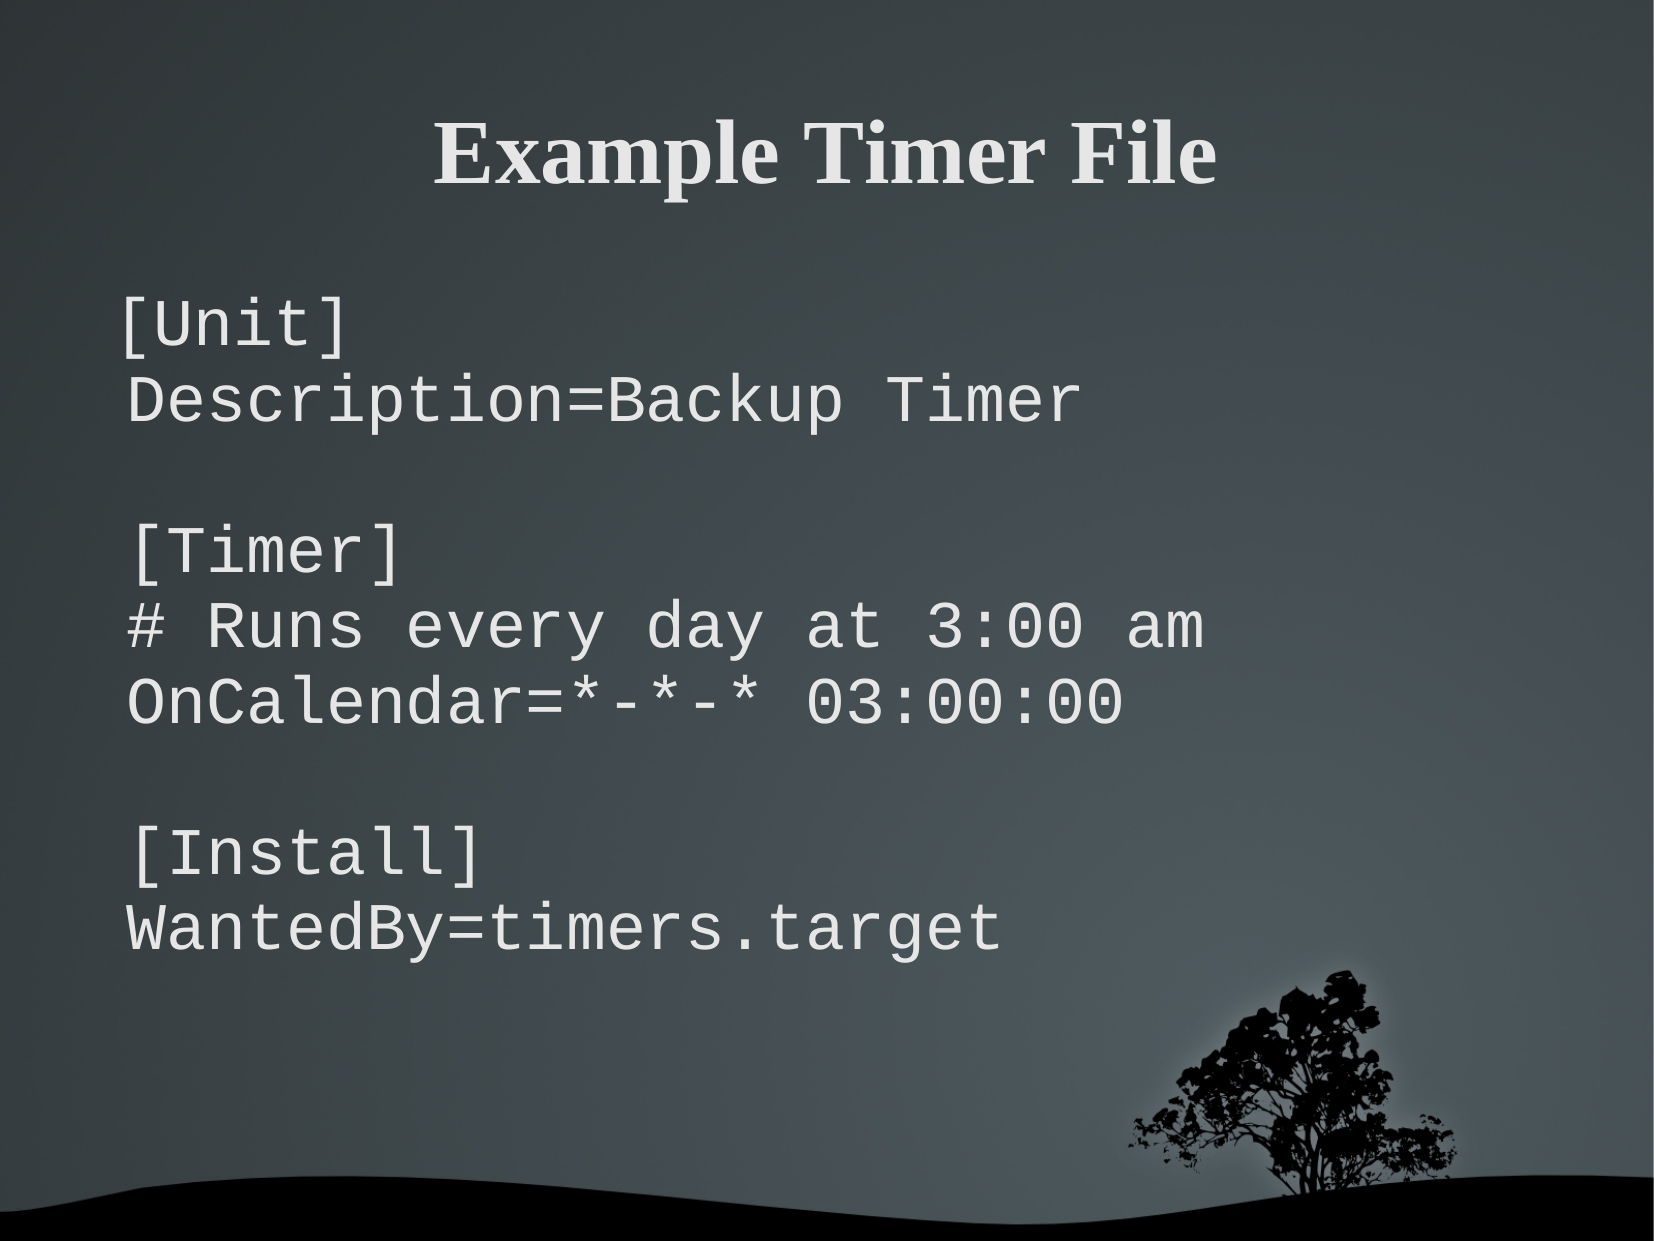

# Example Timer File
 [Unit]
Description=Backup Timer
[Timer]
# Runs every day at 3:00 am
OnCalendar=*-*-* 03:00:00
[Install]
WantedBy=timers.target